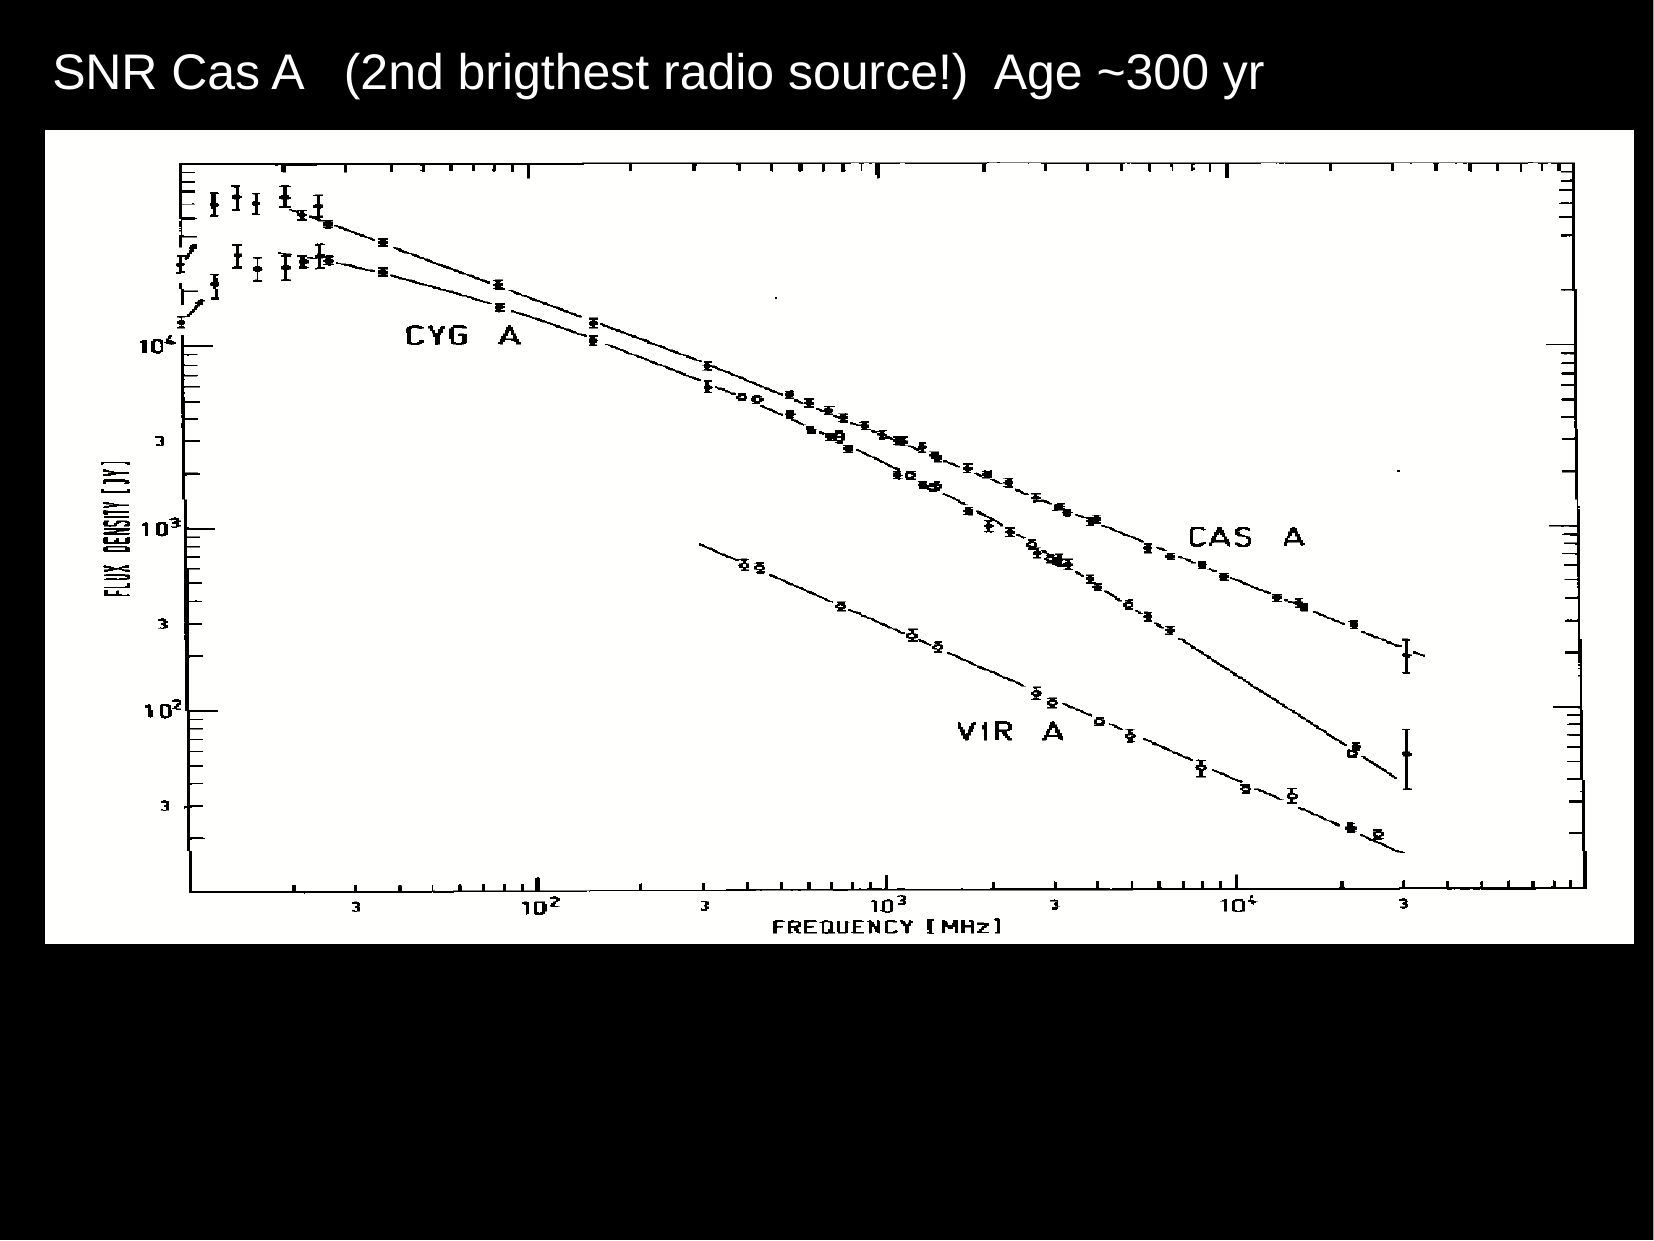

SNR Cas A (2nd brigthest radio source!) Age ~300 yr
Baars, J. W. M. et al. 1977